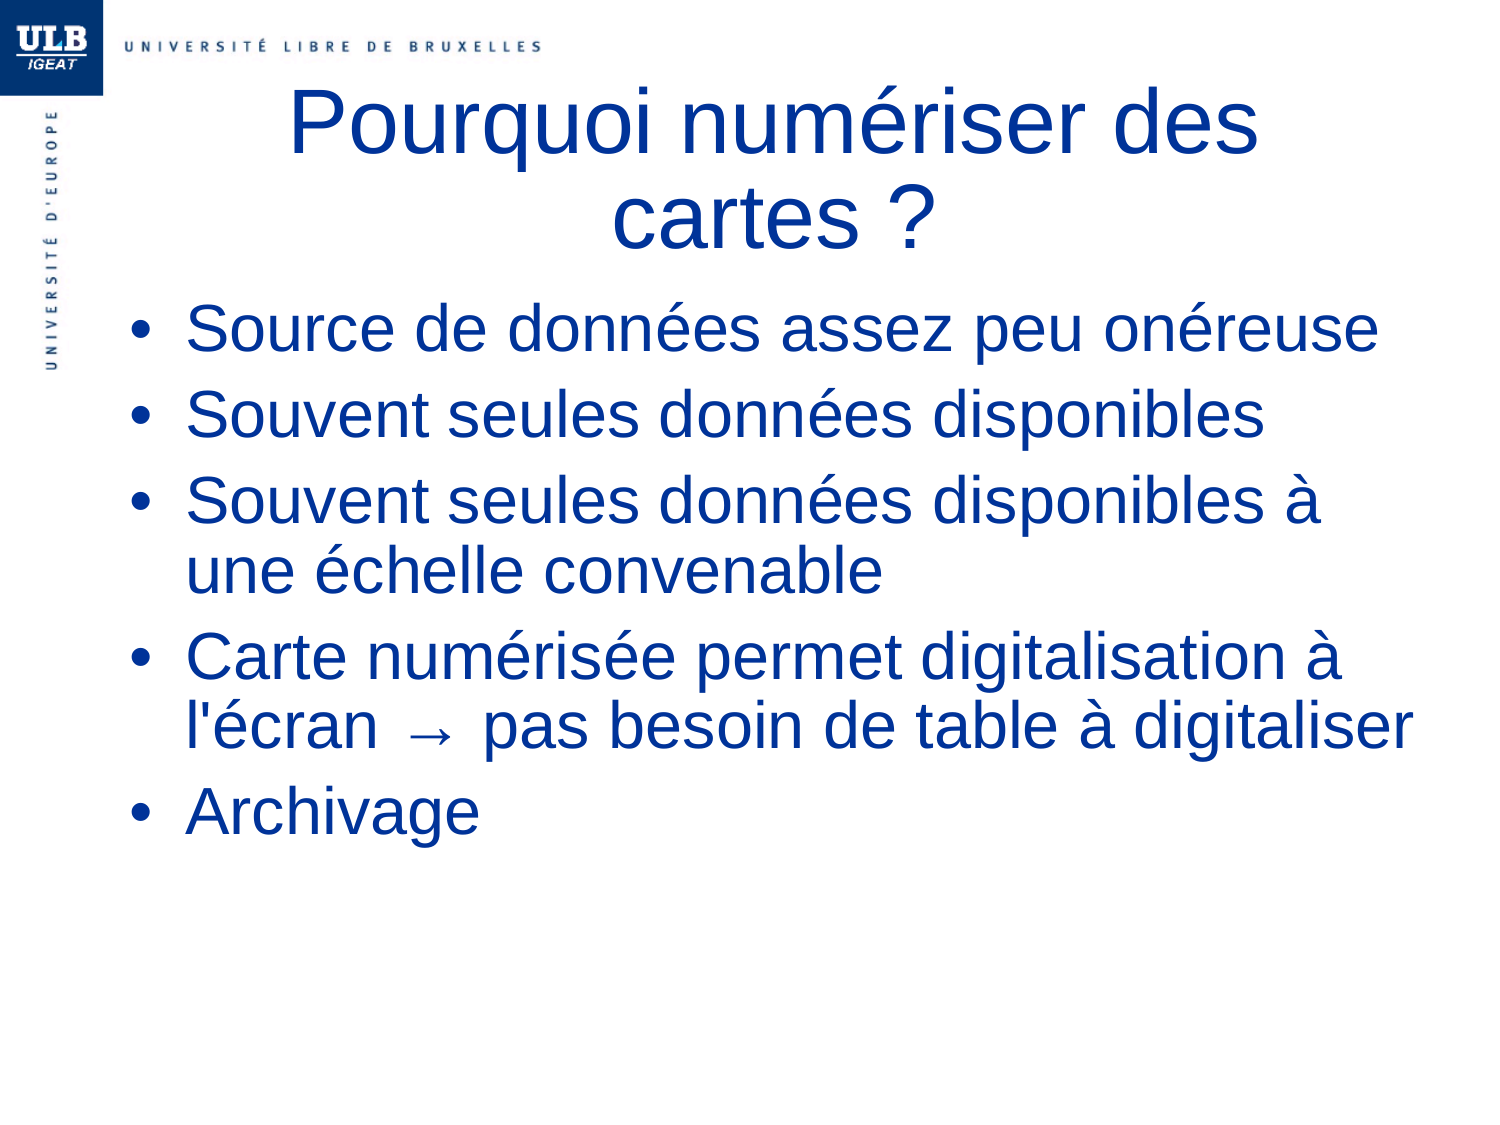

Pourquoi numériser des cartes ?
# Source de données assez peu onéreuse
Souvent seules données disponibles
Souvent seules données disponibles à une échelle convenable
Carte numérisée permet digitalisation à l'écran → pas besoin de table à digitaliser
Archivage